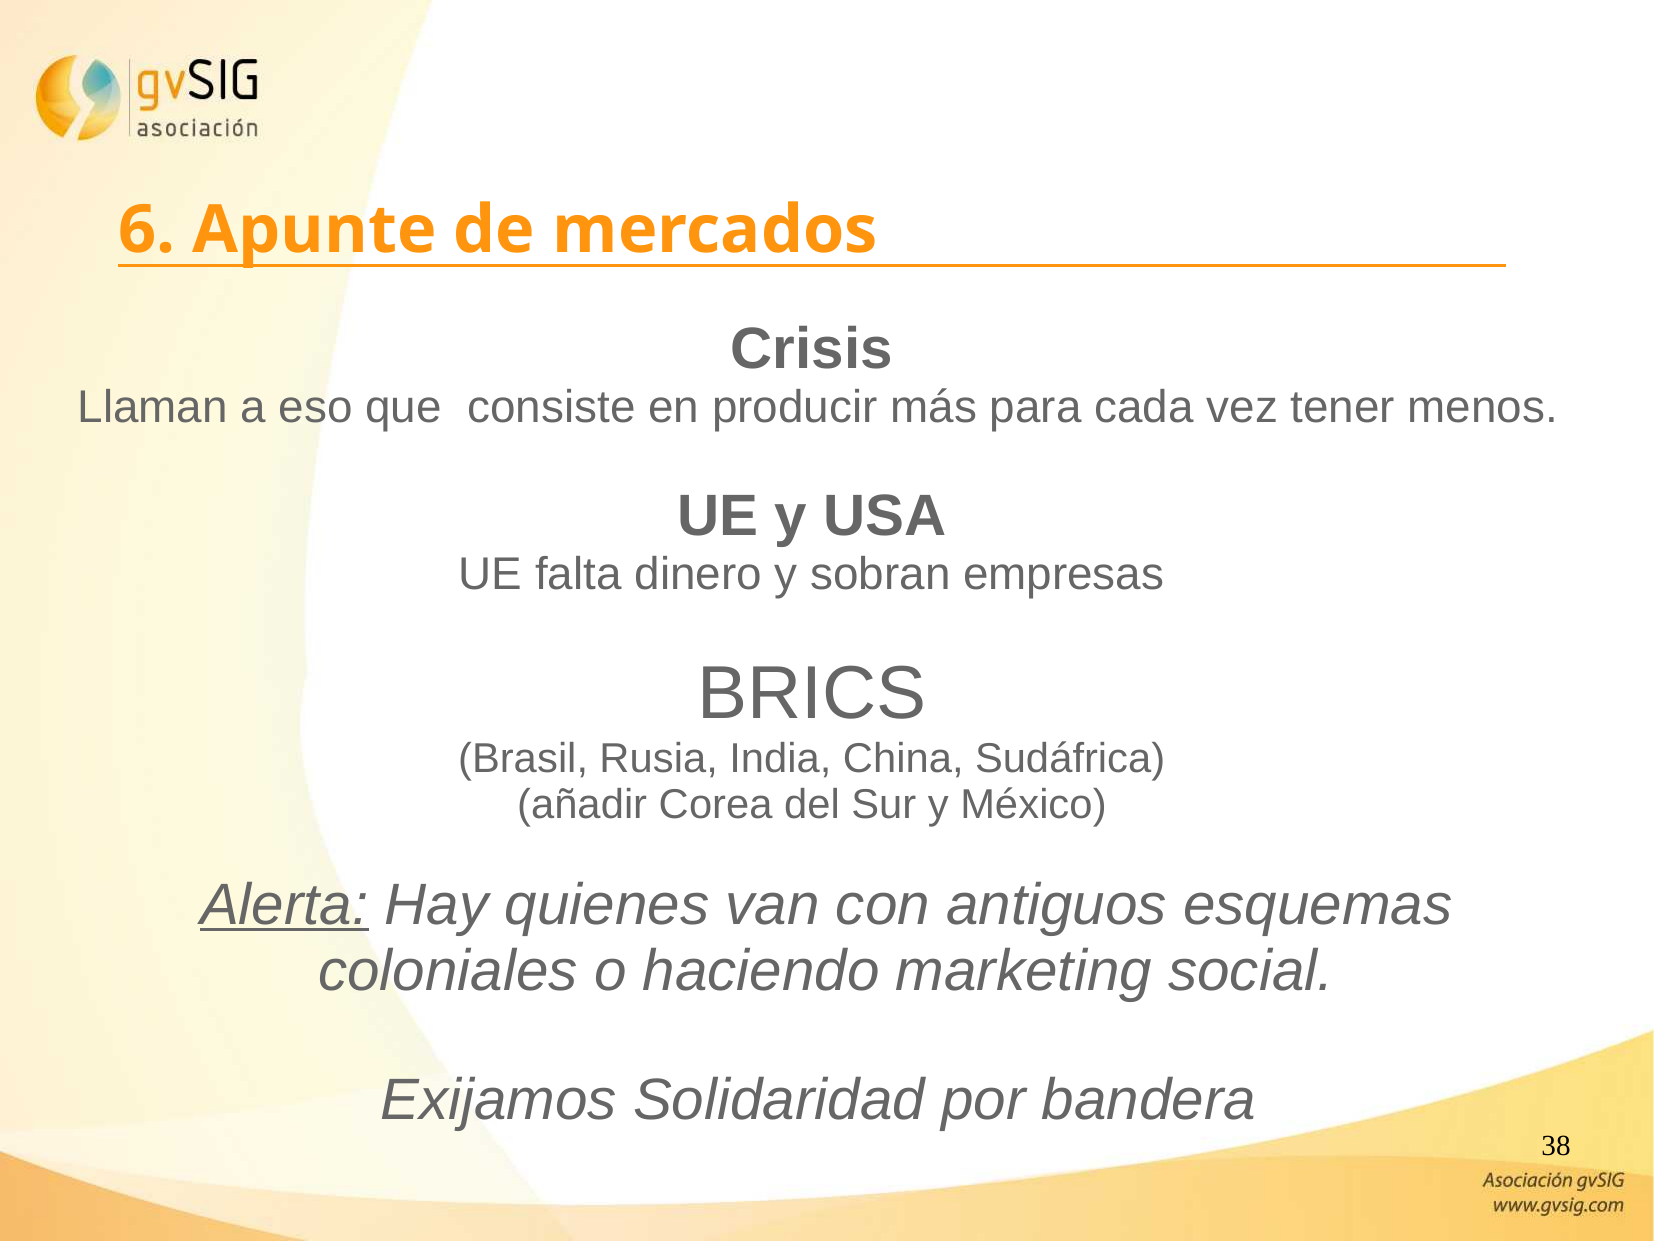

# 6. Apunte de mercados
Crisis
 Llaman a eso que consiste en producir más para cada vez tener menos.
UE y USA
UE falta dinero y sobran empresas
BRICS
(Brasil, Rusia, India, China, Sudáfrica)
(añadir Corea del Sur y México)
Alerta: Hay quienes van con antiguos esquemas coloniales o haciendo marketing social.
Exijamos Solidaridad por bandera
38